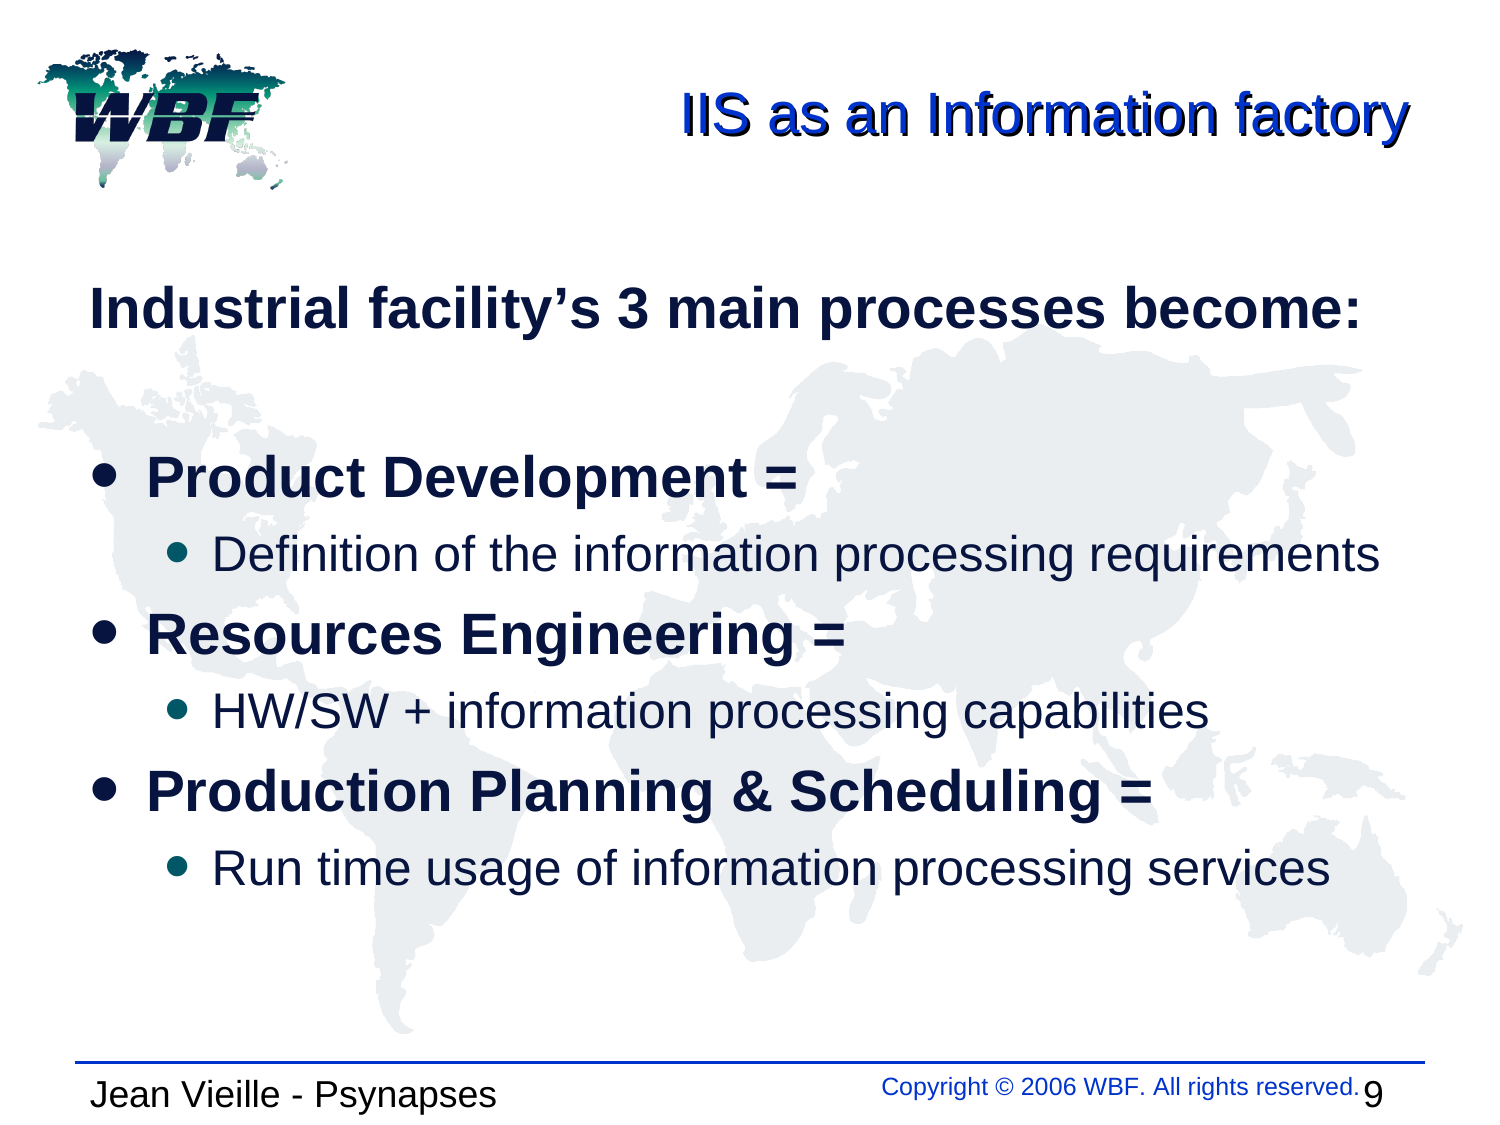

# IIS as an Information factory
Industrial facility’s 3 main processes become:
Product Development =
Definition of the information processing requirements
Resources Engineering =
HW/SW + information processing capabilities
Production Planning & Scheduling =
Run time usage of information processing services
Jean Vieille - Psynapses
9